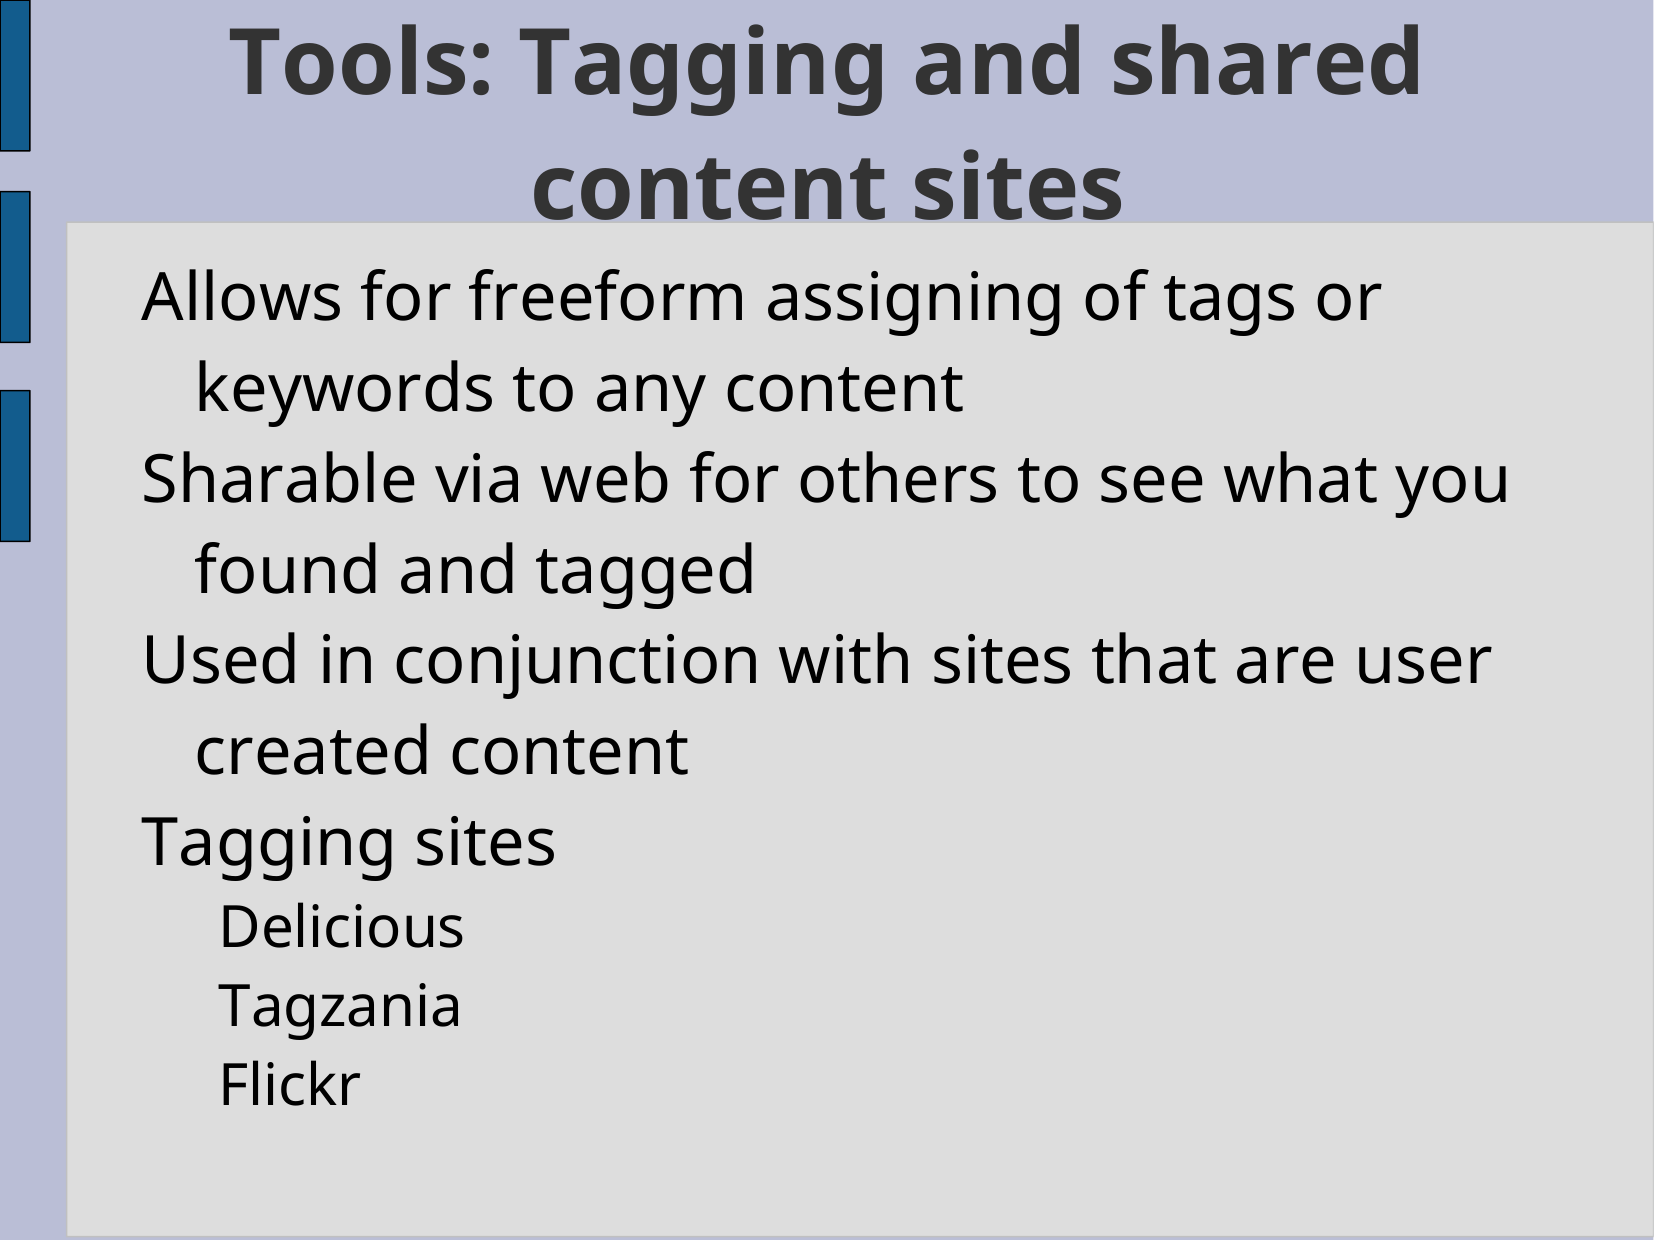

# Tools: Tagging and shared content sites
Allows for freeform assigning of tags or keywords to any content
Sharable via web for others to see what you found and tagged
Used in conjunction with sites that are user created content
Tagging sites
Delicious
Tagzania
Flickr